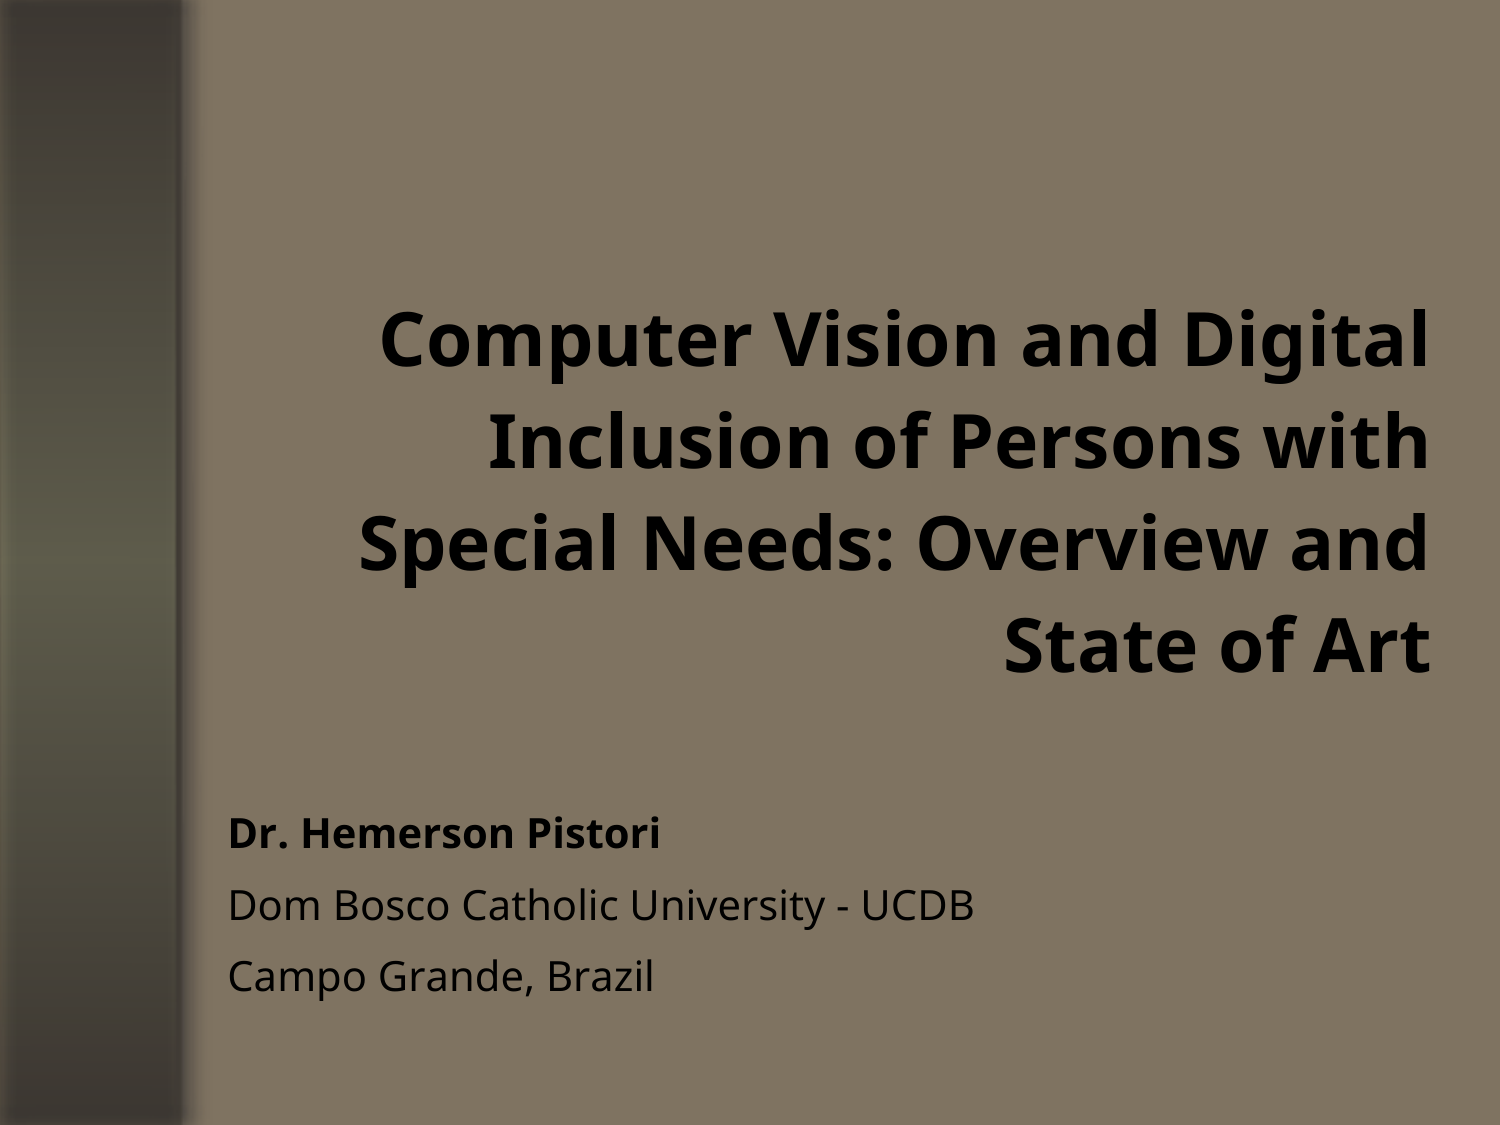

# Computer Vision and Digital Inclusion of Persons with Special Needs: Overview and State of Art
Dr. Hemerson Pistori
Dom Bosco Catholic University - UCDB
Campo Grande, Brazil